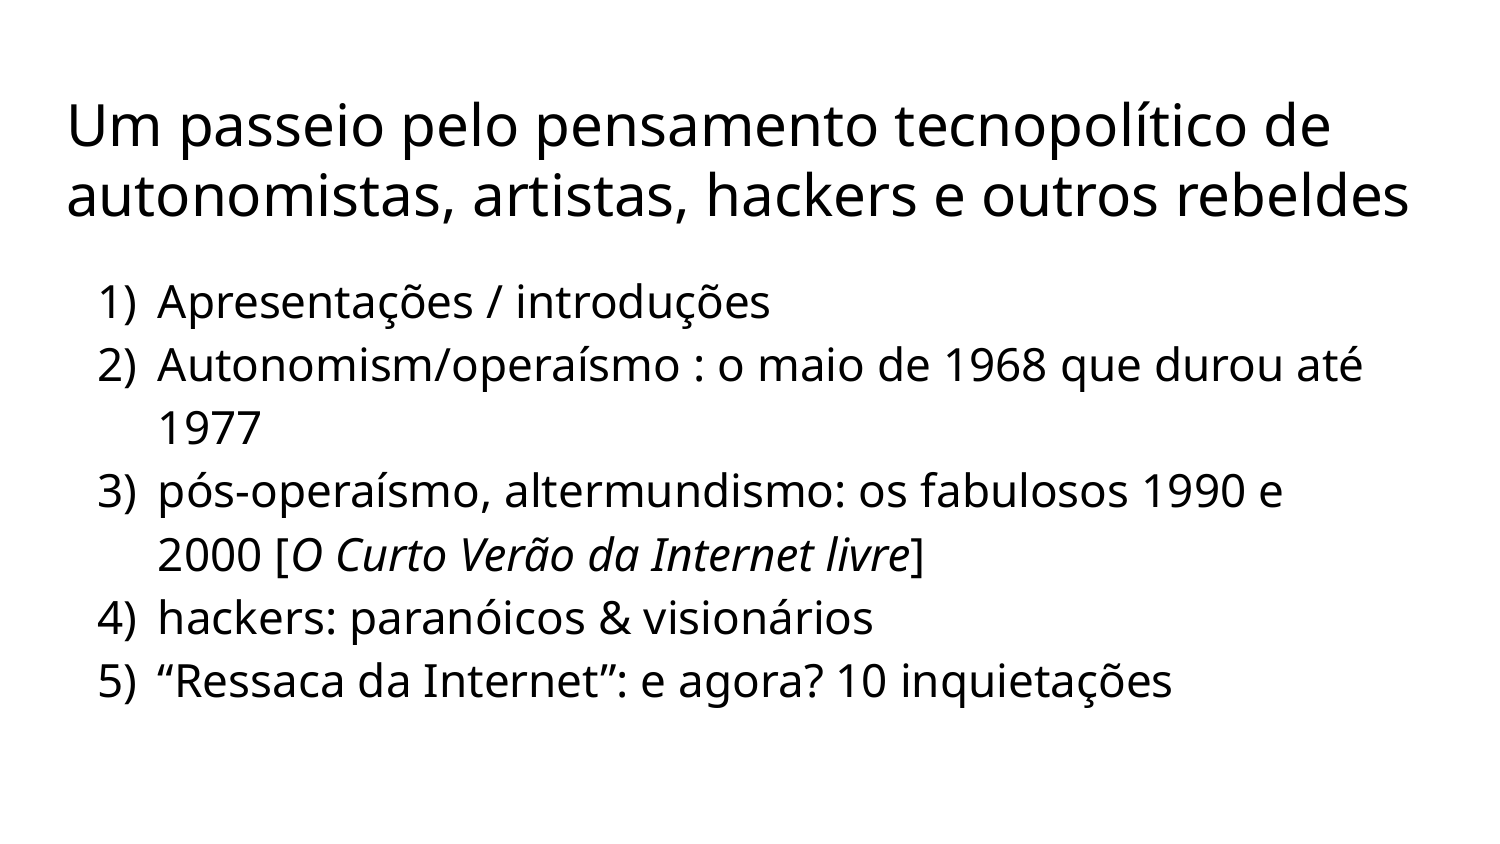

# Um passeio pelo pensamento tecnopolítico de autonomistas, artistas, hackers e outros rebeldes
Apresentações / introduções
Autonomism/operaísmo : o maio de 1968 que durou até 1977
pós-operaísmo, altermundismo: os fabulosos 1990 e 2000 [O Curto Verão da Internet livre]
hackers: paranóicos & visionários
“Ressaca da Internet”: e agora? 10 inquietações